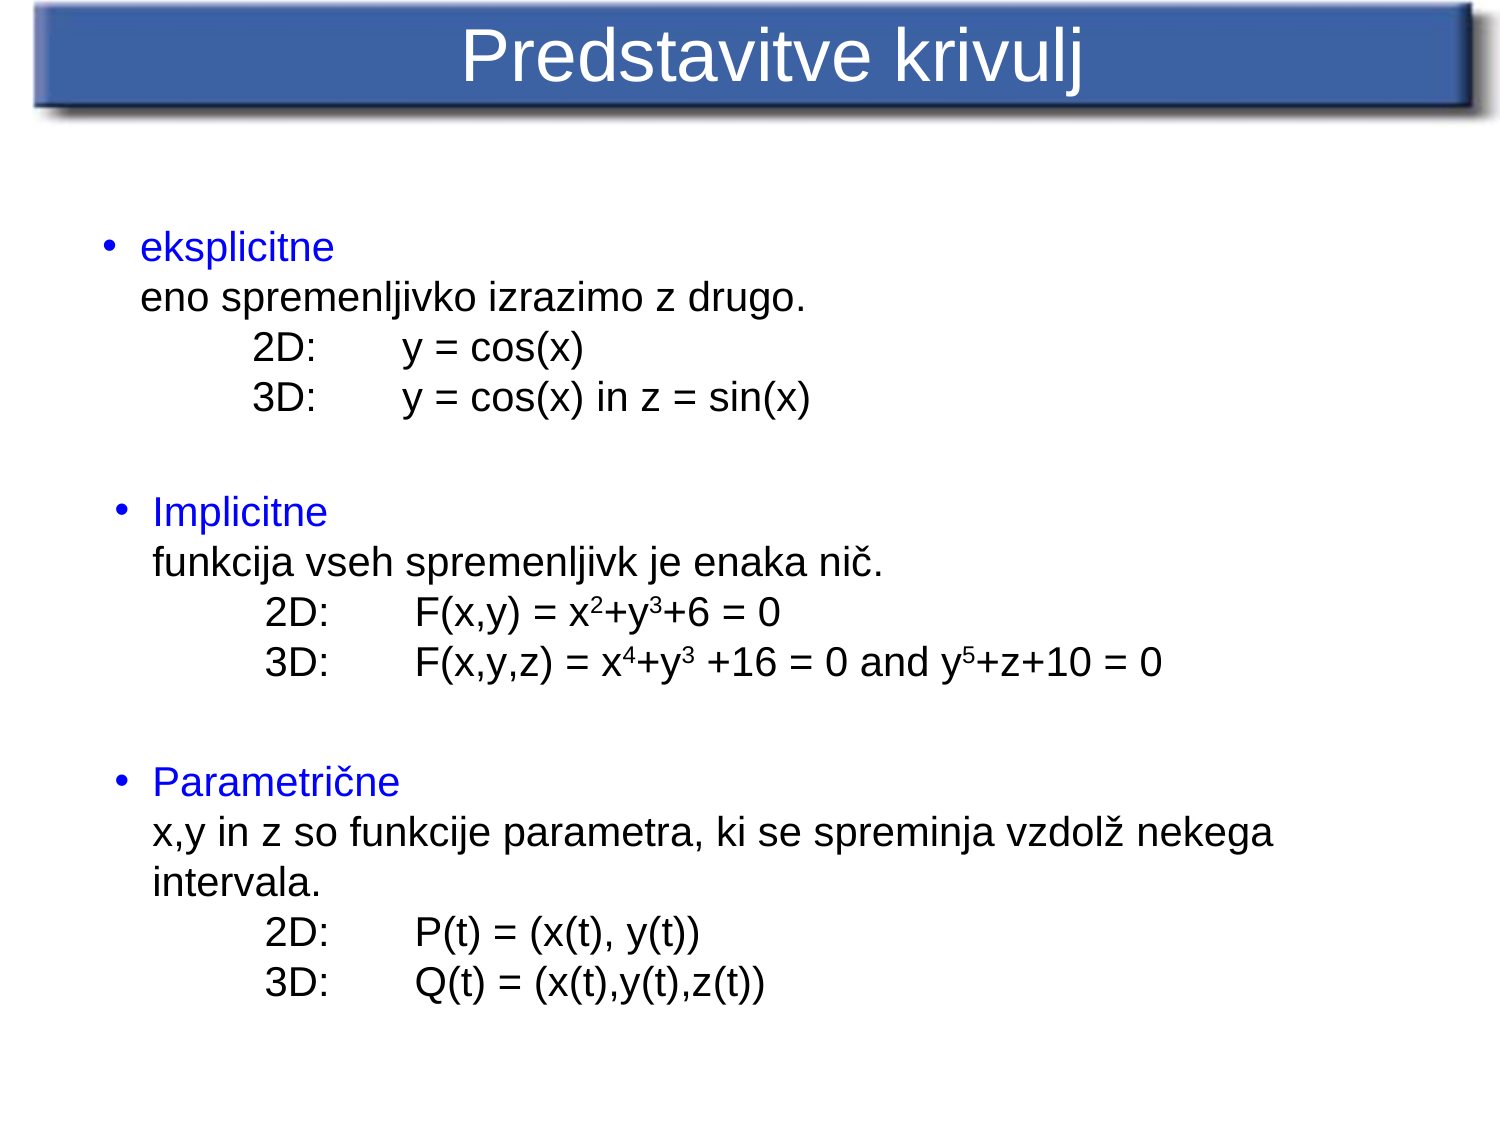

# Predstavitve krivulj
eksplicitne
	eno spremenljivko izrazimo z drugo.
		2D: 	y = cos(x)
		3D: 	y = cos(x) in z = sin(x)
Implicitne
	funkcija vseh spremenljivk je enaka nič.
		2D: 	F(x,y) = x2+y3+6 = 0
		3D:	F(x,y,z) = x4+y3 +16 = 0 and y5+z+10 = 0
Parametrične
	x,y in z so funkcije parametra, ki se spreminja vzdolž nekega intervala.
		2D: 	P(t) = (x(t), y(t))
		3D:	Q(t) = (x(t),y(t),z(t))